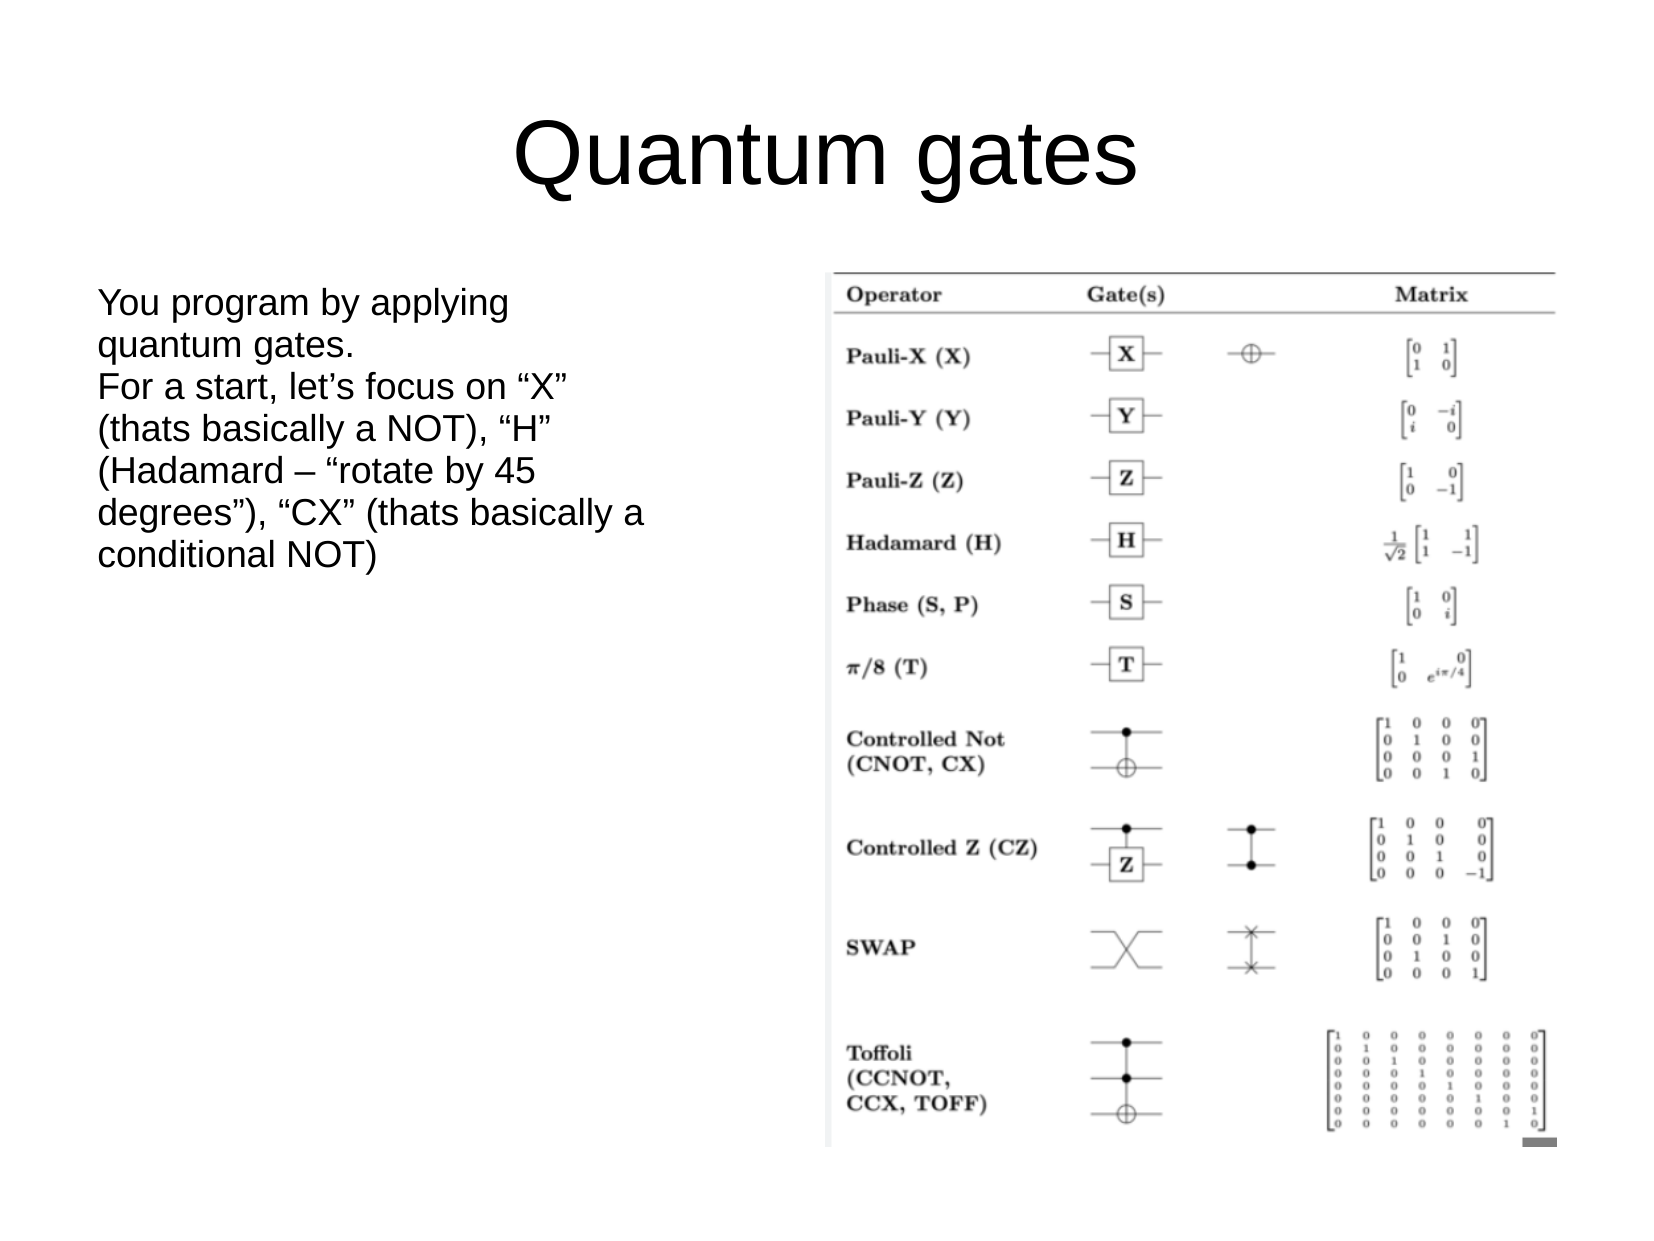

# Quantum gates
You program by applying quantum gates.
For a start, let’s focus on “X”
(thats basically a NOT), “H” (Hadamard – “rotate by 45 degrees”), “CX” (thats basically a conditional NOT)